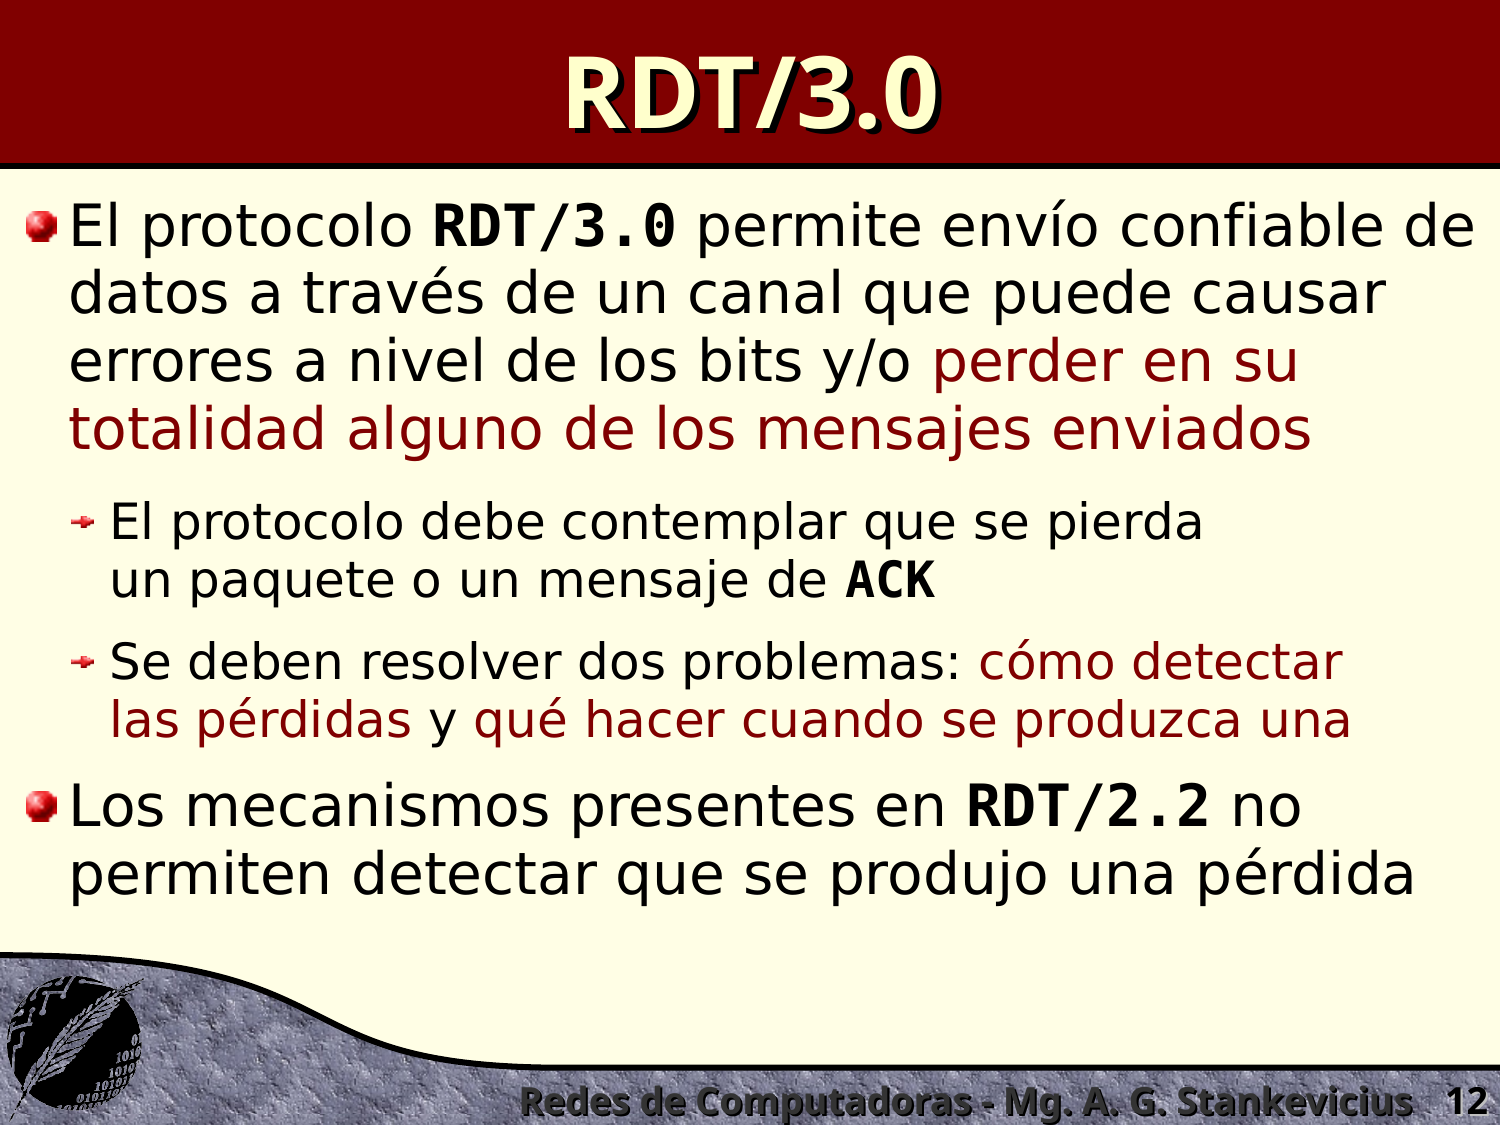

# RDT/3.0
El protocolo RDT/3.0 permite envío confiable de datos a través de un canal que puede causar errores a nivel de los bits y/o perder en su totalidad alguno de los mensajes enviados
El protocolo debe contemplar que se pierda
un paquete o un mensaje de ACK
Se deben resolver dos problemas: cómo detectar
las pérdidas y qué hacer cuando se produzca una
Los mecanismos presentes en RDT/2.2 no permiten detectar que se produjo una pérdida
12